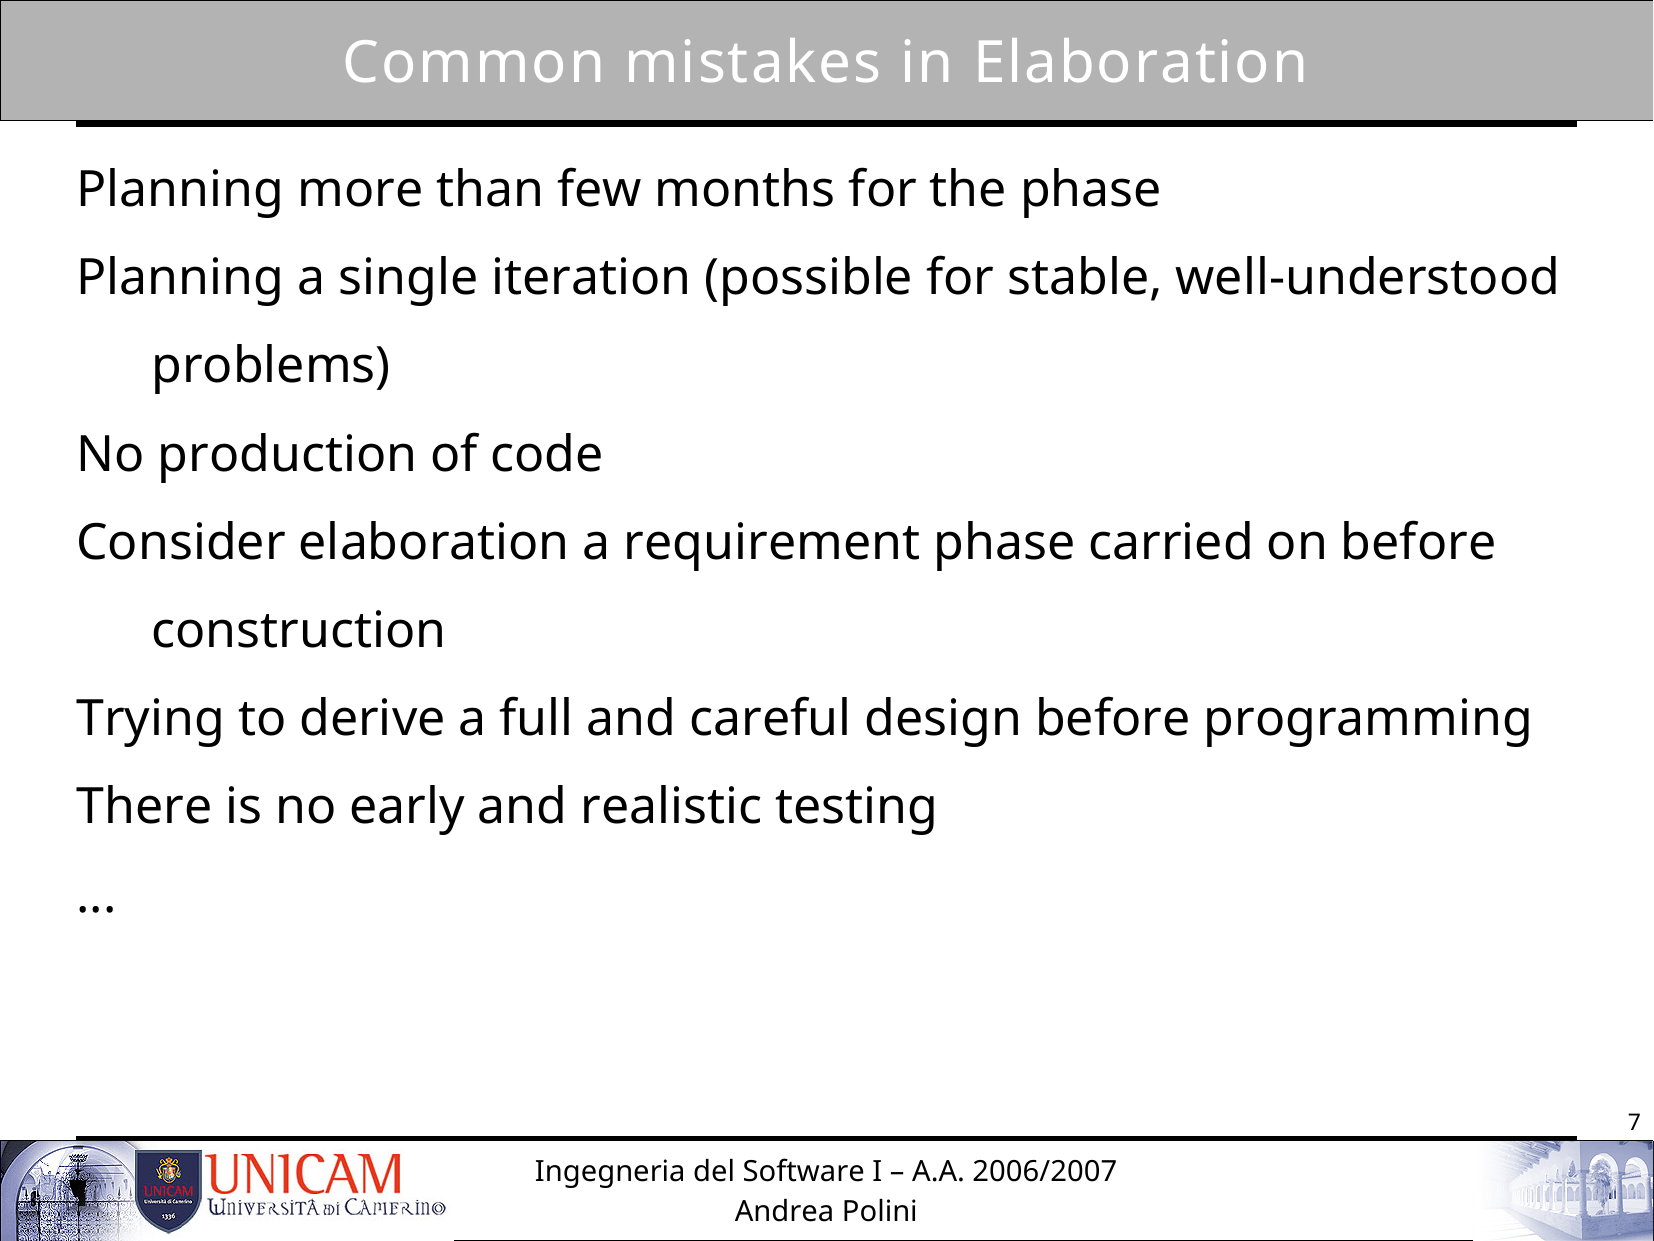

# Common mistakes in Elaboration
Planning more than few months for the phase
Planning a single iteration (possible for stable, well-understood problems)
No production of code
Consider elaboration a requirement phase carried on before construction
Trying to derive a full and careful design before programming
There is no early and realistic testing
...
7